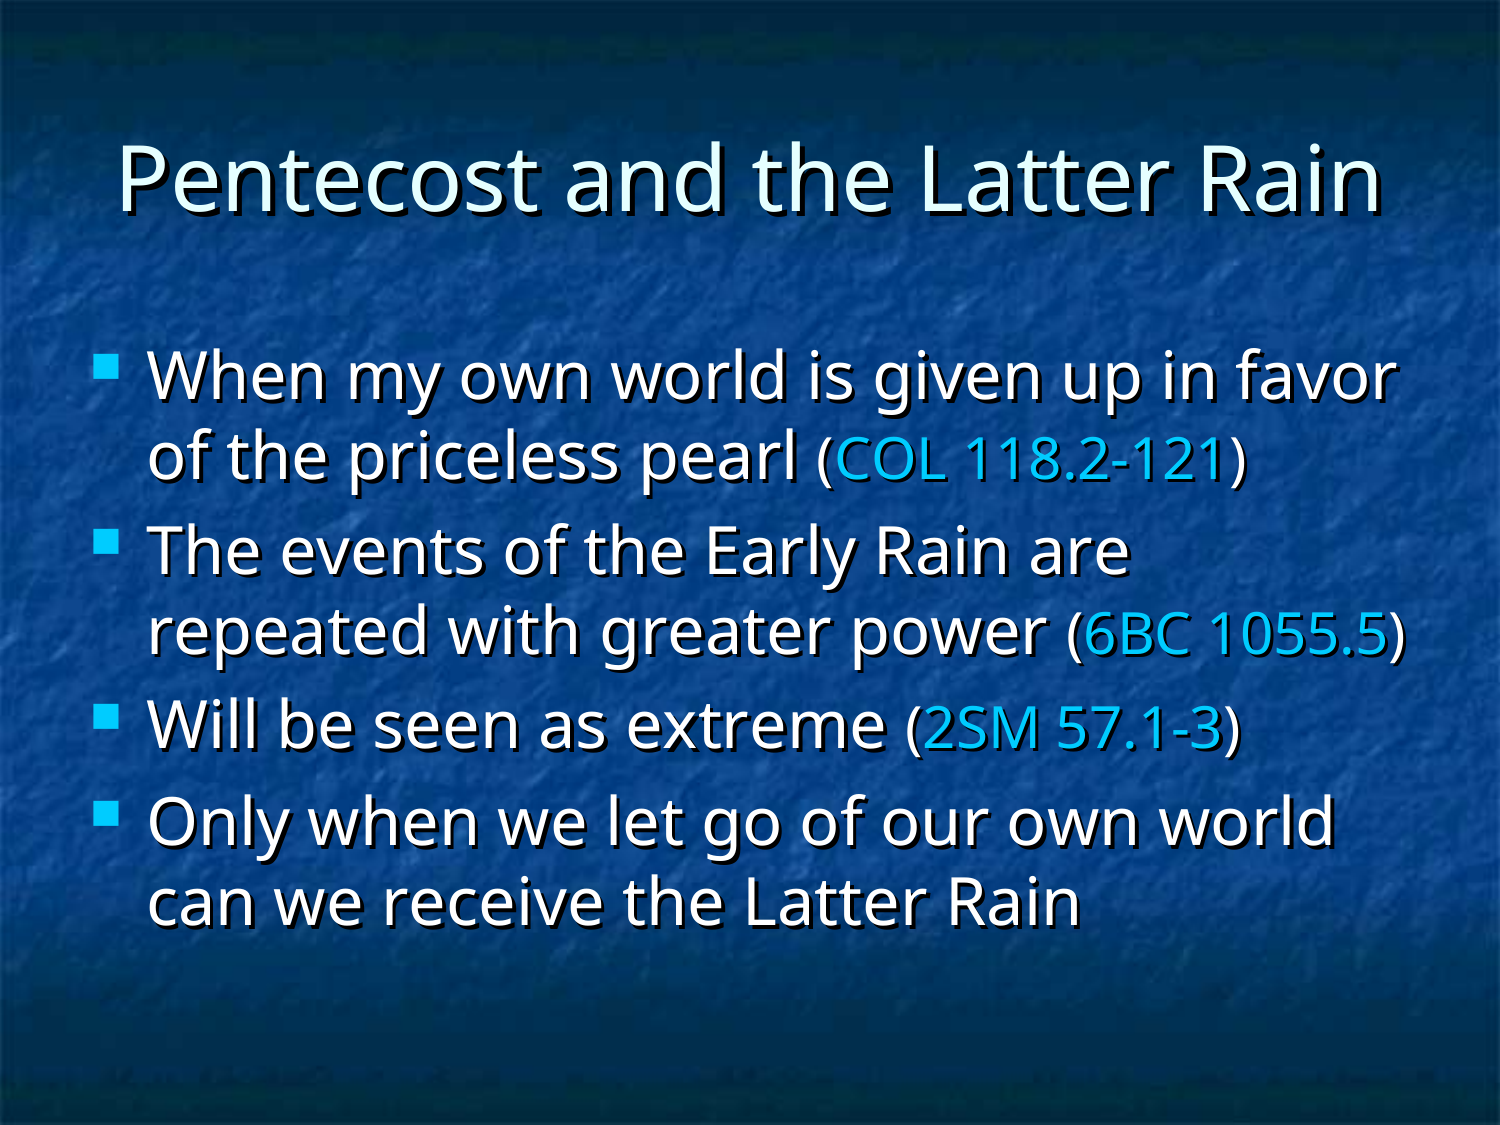

# Pentecost and the Latter Rain
When my own world is given up in favor of the priceless pearl (COL 118.2-121)
The events of the Early Rain are repeated with greater power (6BC 1055.5)
Will be seen as extreme (2SM 57.1-3)
Only when we let go of our own world can we receive the Latter Rain